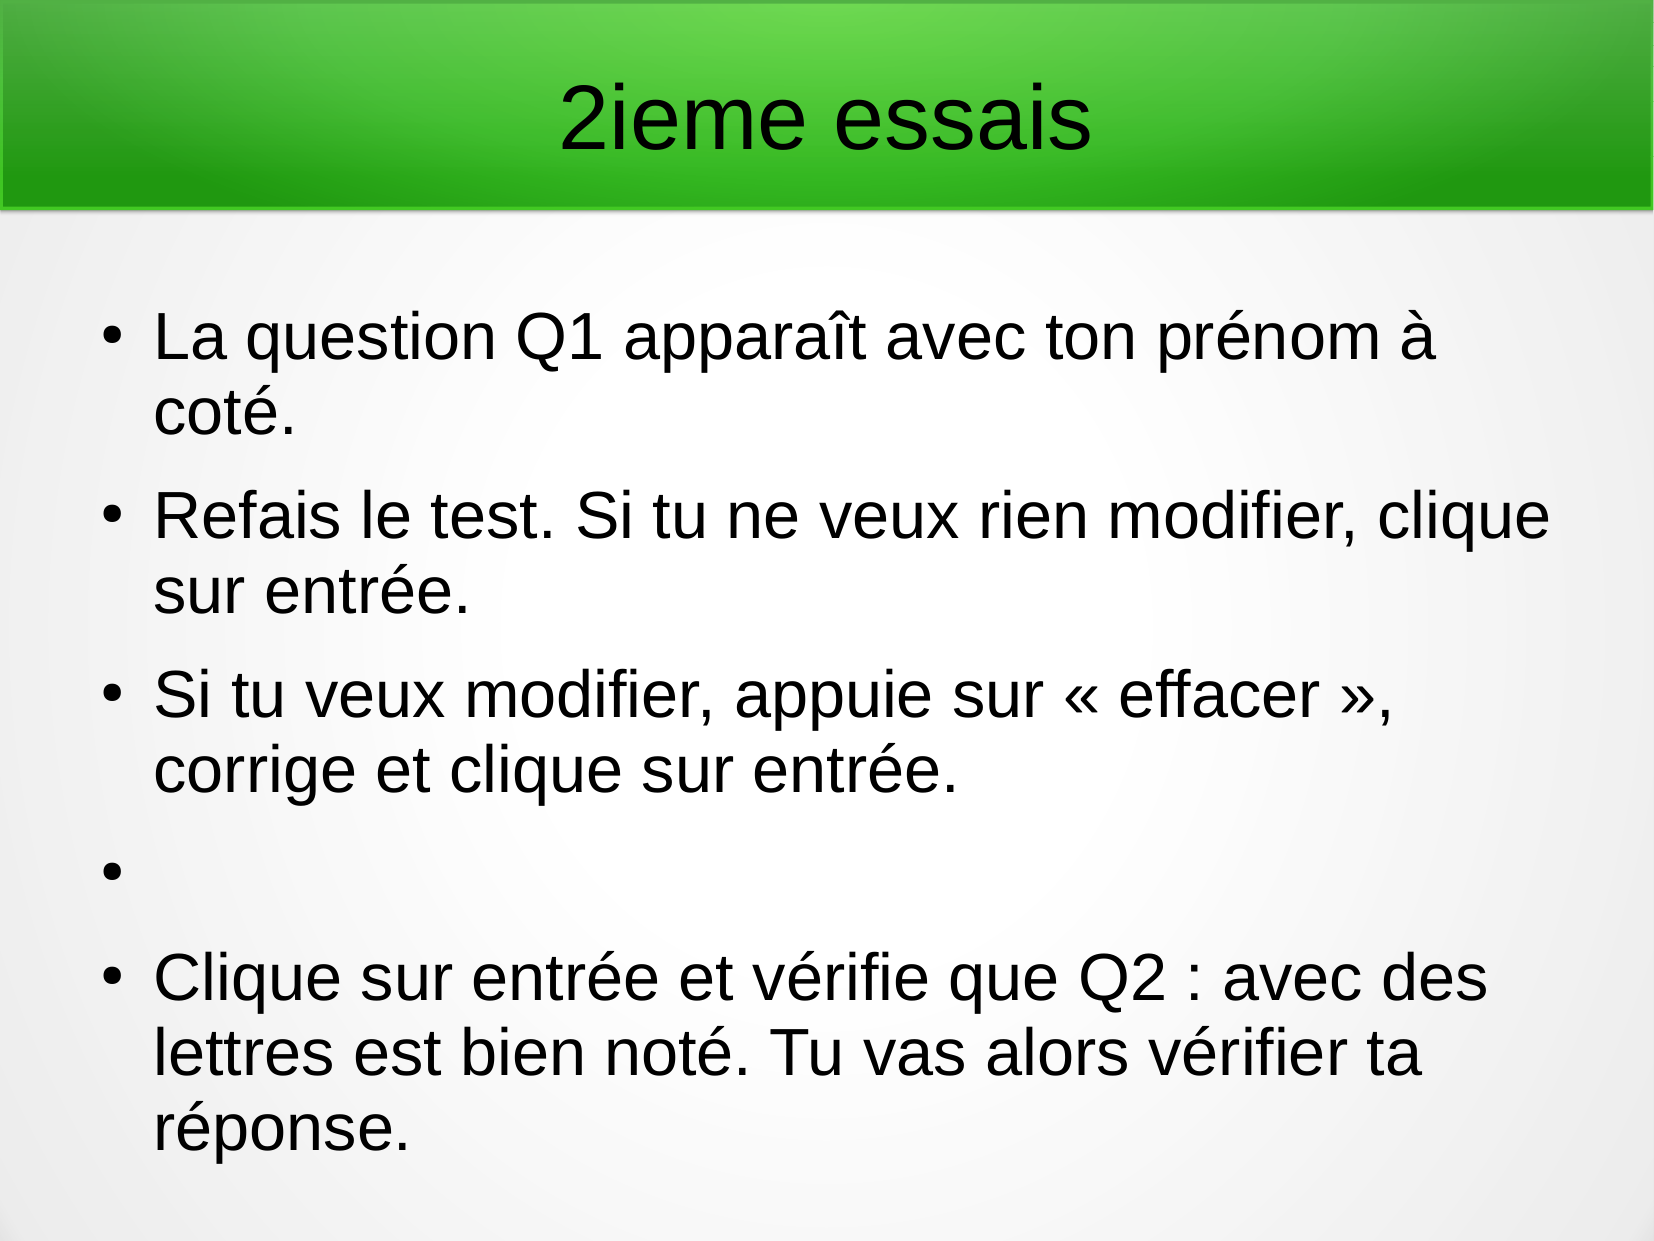

# 2ieme essais
La question Q1 apparaît avec ton prénom à coté.
Refais le test. Si tu ne veux rien modifier, clique sur entrée.
Si tu veux modifier, appuie sur « effacer », corrige et clique sur entrée.
Clique sur entrée et vérifie que Q2 : avec des lettres est bien noté. Tu vas alors vérifier ta réponse.